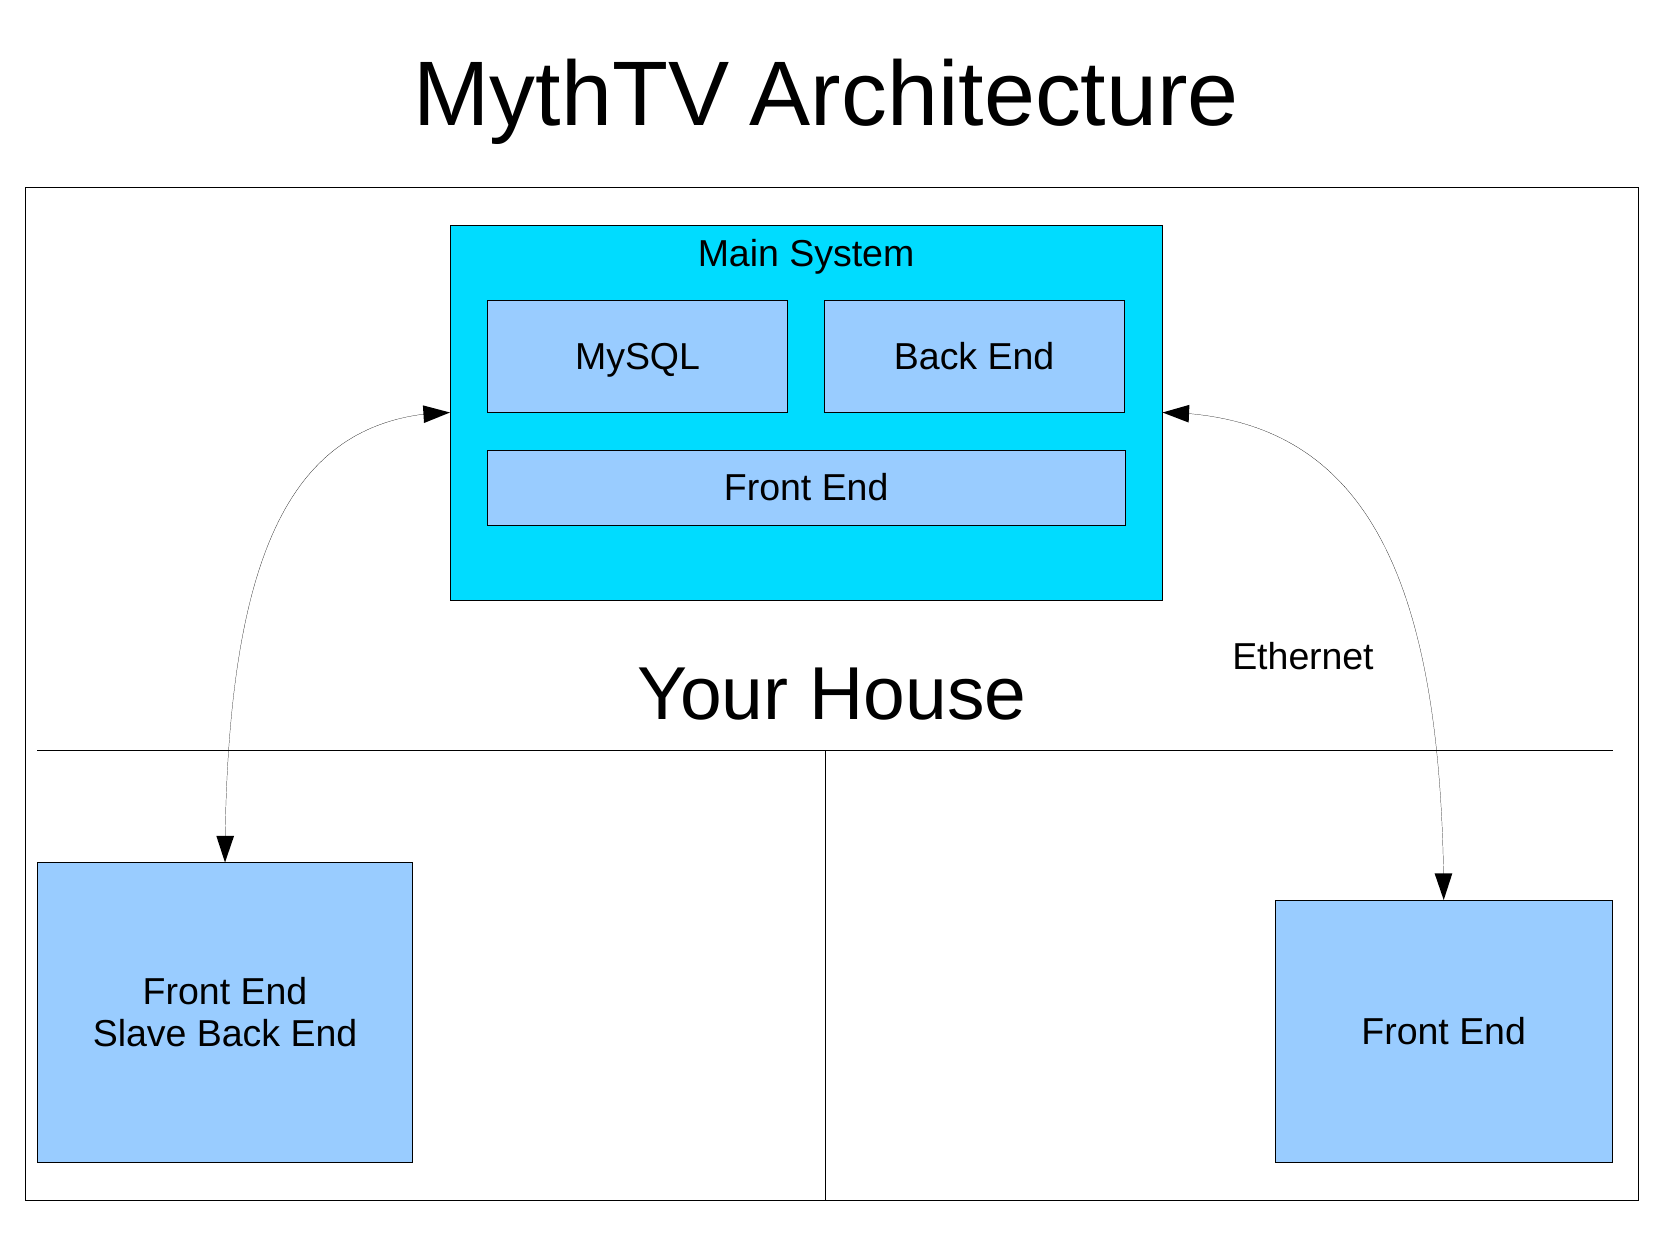

# MythTV Architecture
Your House
Main System
MySQL
Back End
Front End
Front End
Slave Back End
Front End